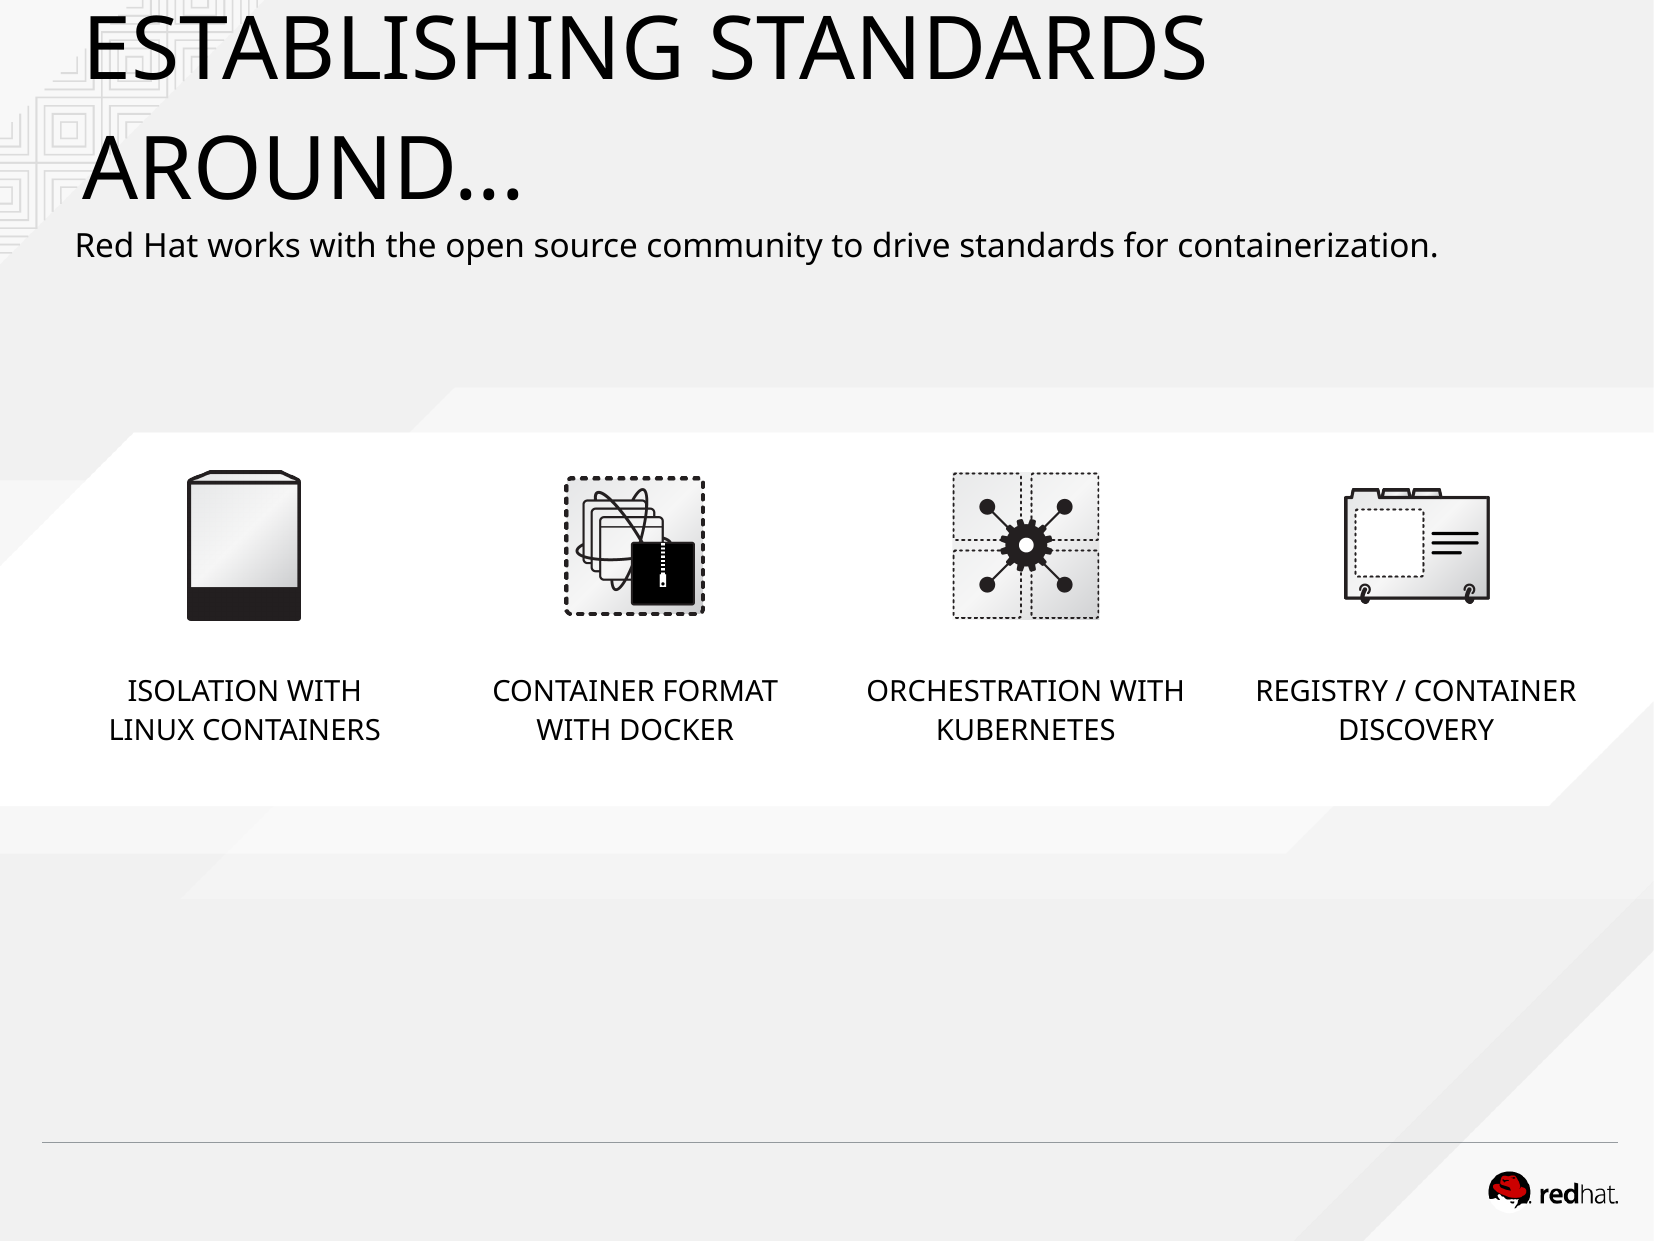

# ESTABLISHING STANDARDS AROUND...
Red Hat works with the open source community to drive standards for containerization.
 ISOLATION WITH
LINUX CONTAINERS
CONTAINER FORMAT WITH DOCKER
ORCHESTRATION WITH
KUBERNETES
REGISTRY / CONTAINER DISCOVERY